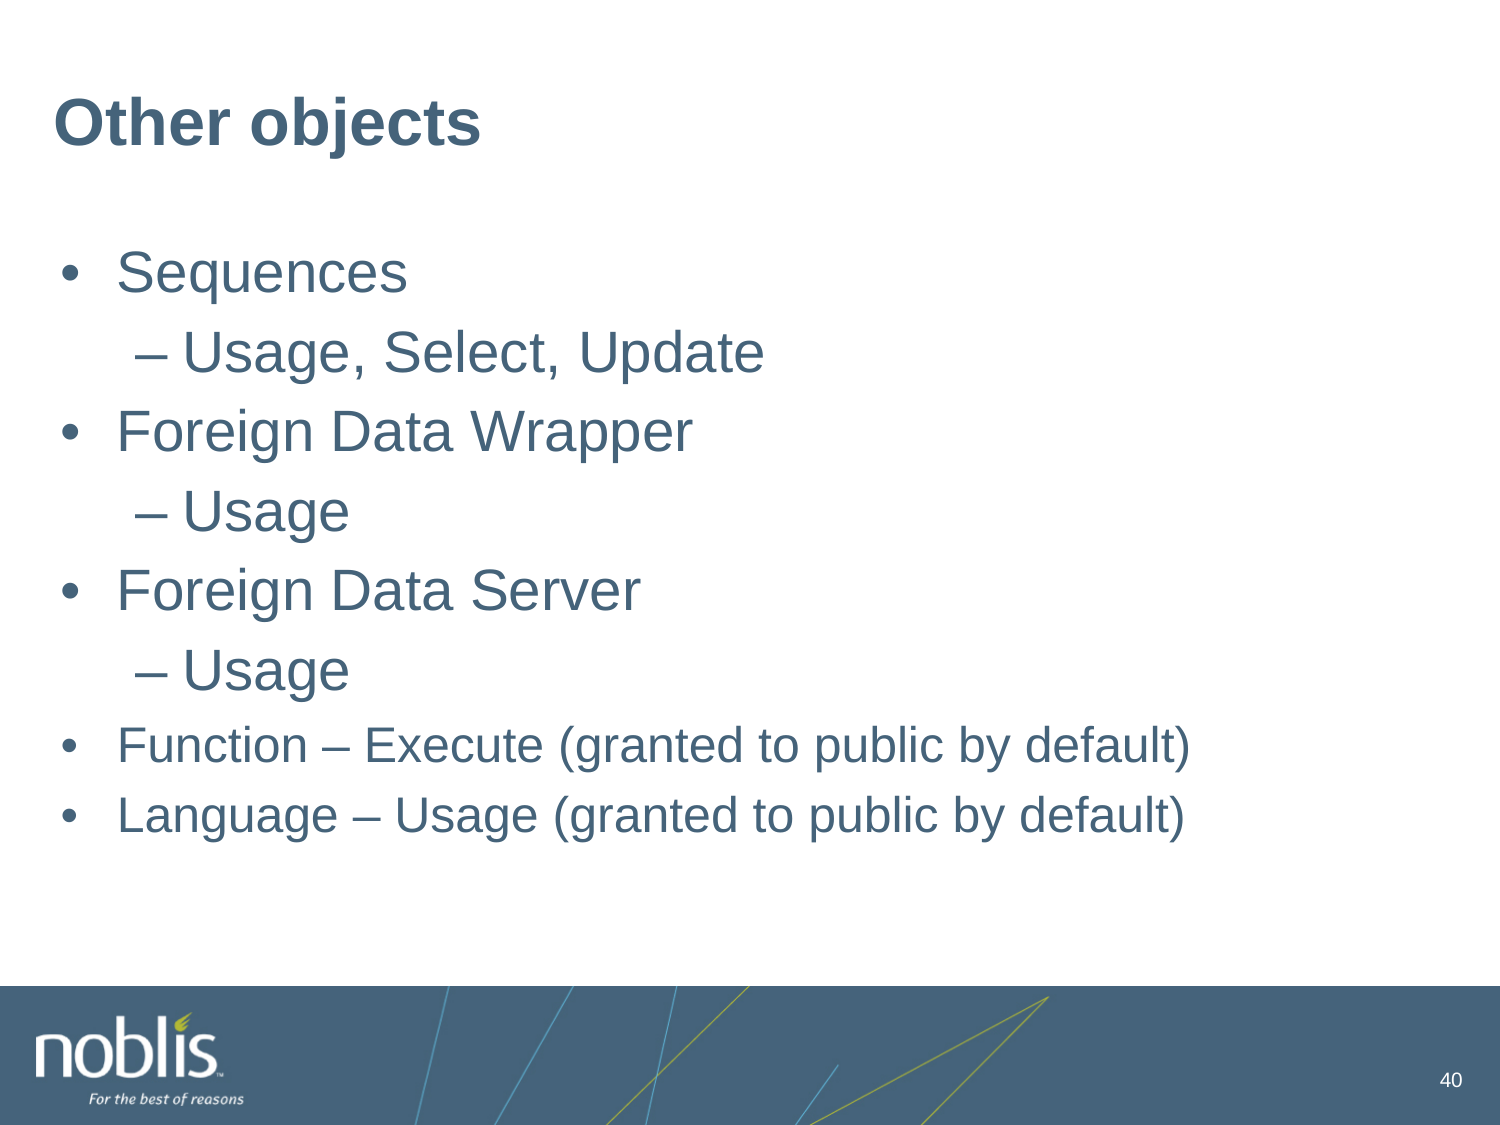

# Other objects
Sequences
Usage, Select, Update
Foreign Data Wrapper
Usage
Foreign Data Server
Usage
Function – Execute (granted to public by default)
Language – Usage (granted to public by default)